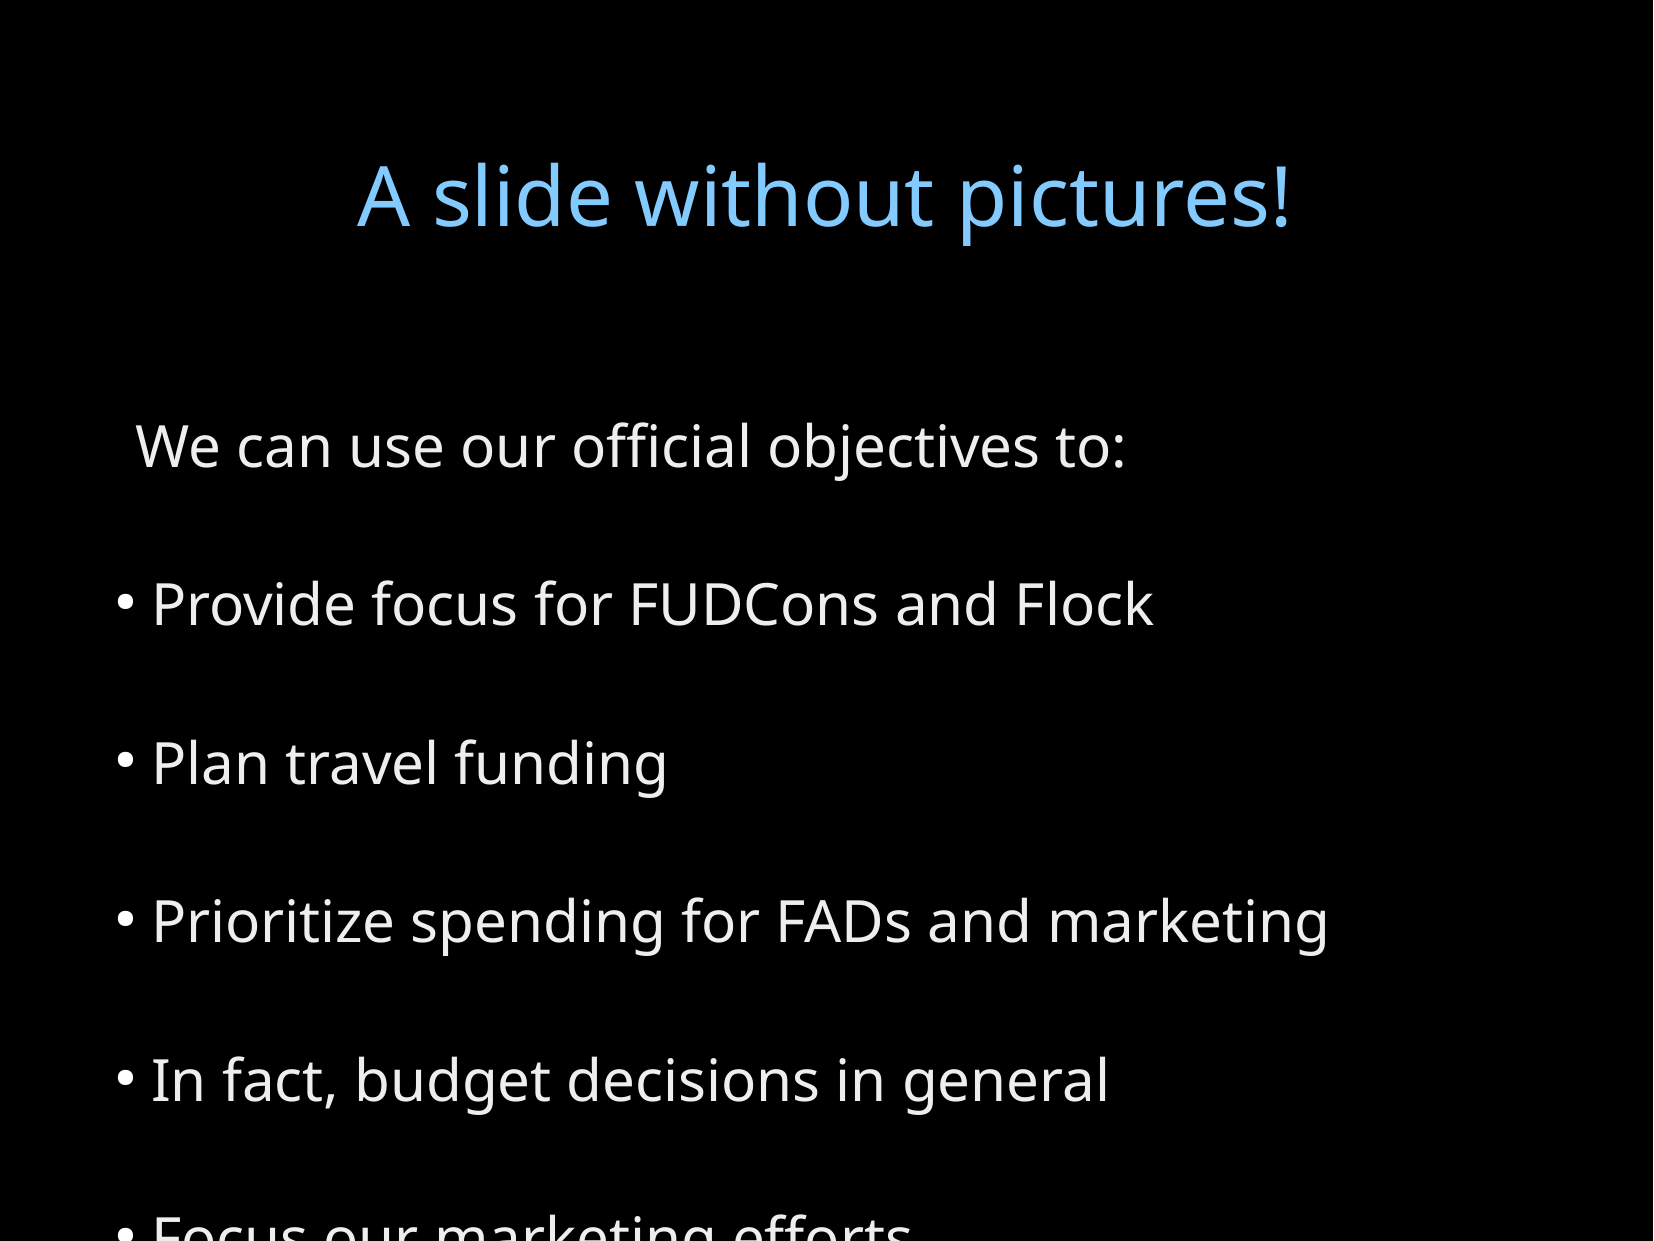

# A slide without pictures!
We can use our official objectives to:
 Provide focus for FUDCons and Flock
 Plan travel funding
 Prioritize spending for FADs and marketing
 In fact, budget decisions in general
 Focus our marketing efforts
 In fact, help prioritize in general